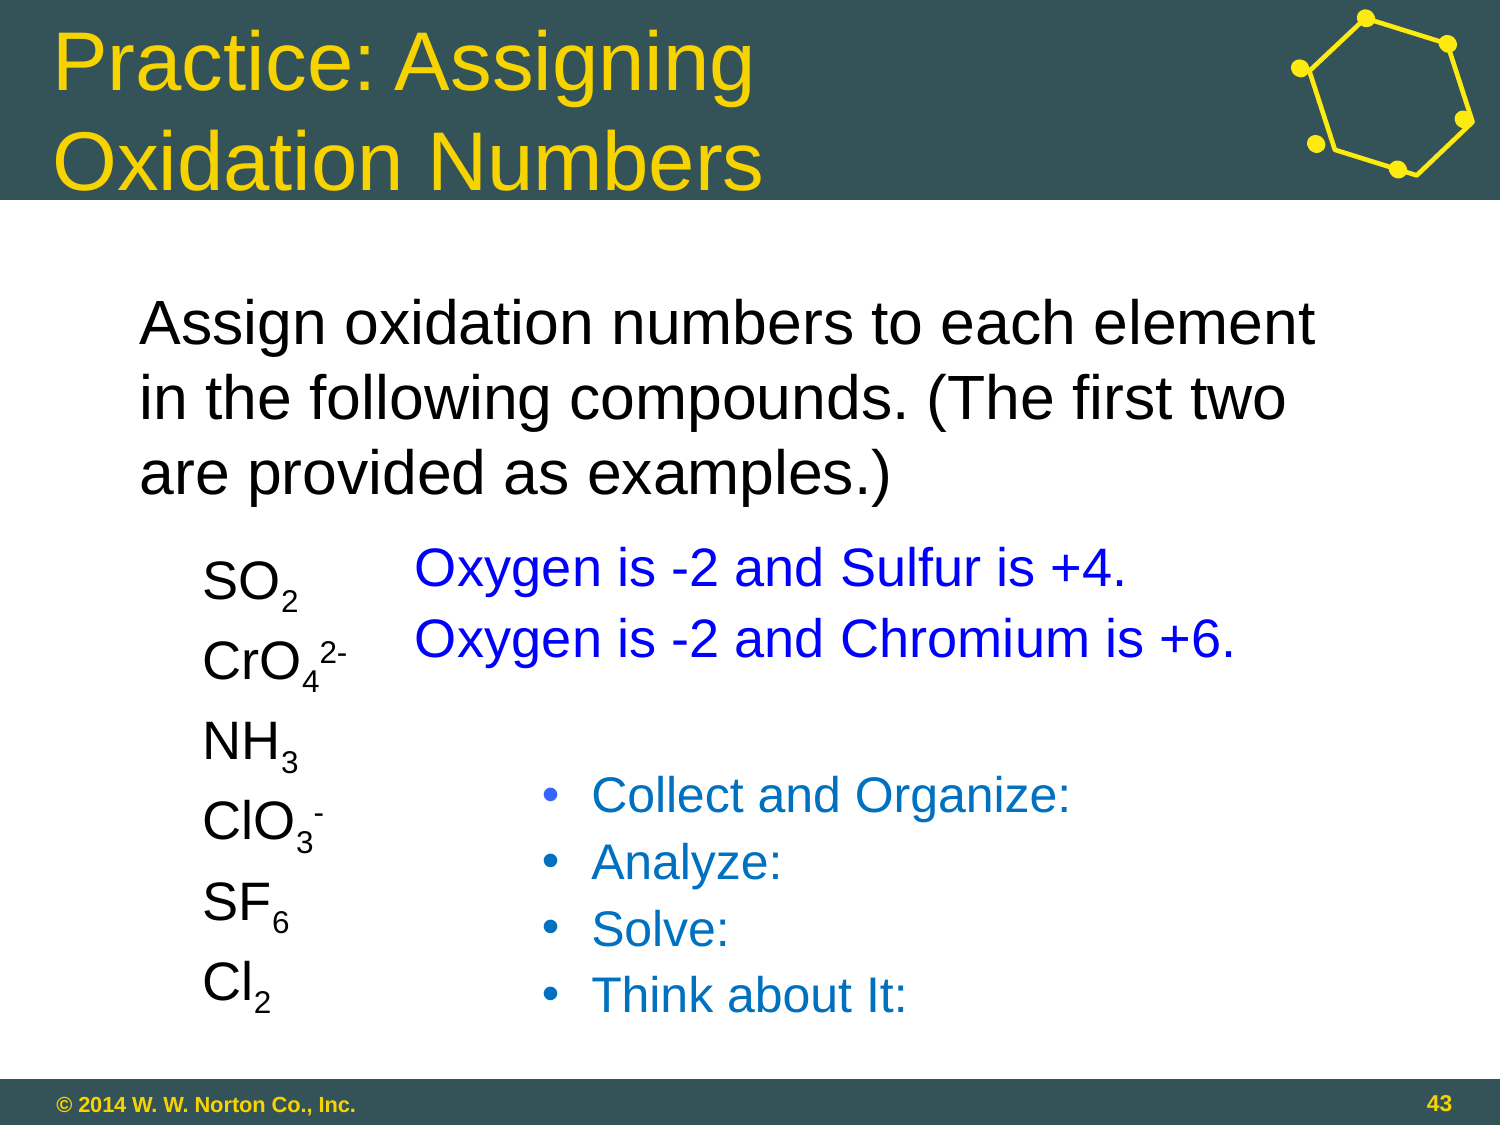

Practice: Assigning Oxidation Numbers
Assign oxidation numbers to each element in the following compounds. (The first two are provided as examples.)
Oxygen is -2 and Sulfur is +4.
Oxygen is -2 and Chromium is +6.
# SO2
CrO42-
NH3
ClO3-
SF6
Cl2
 Collect and Organize:
 Analyze:
 Solve:
 Think about It: